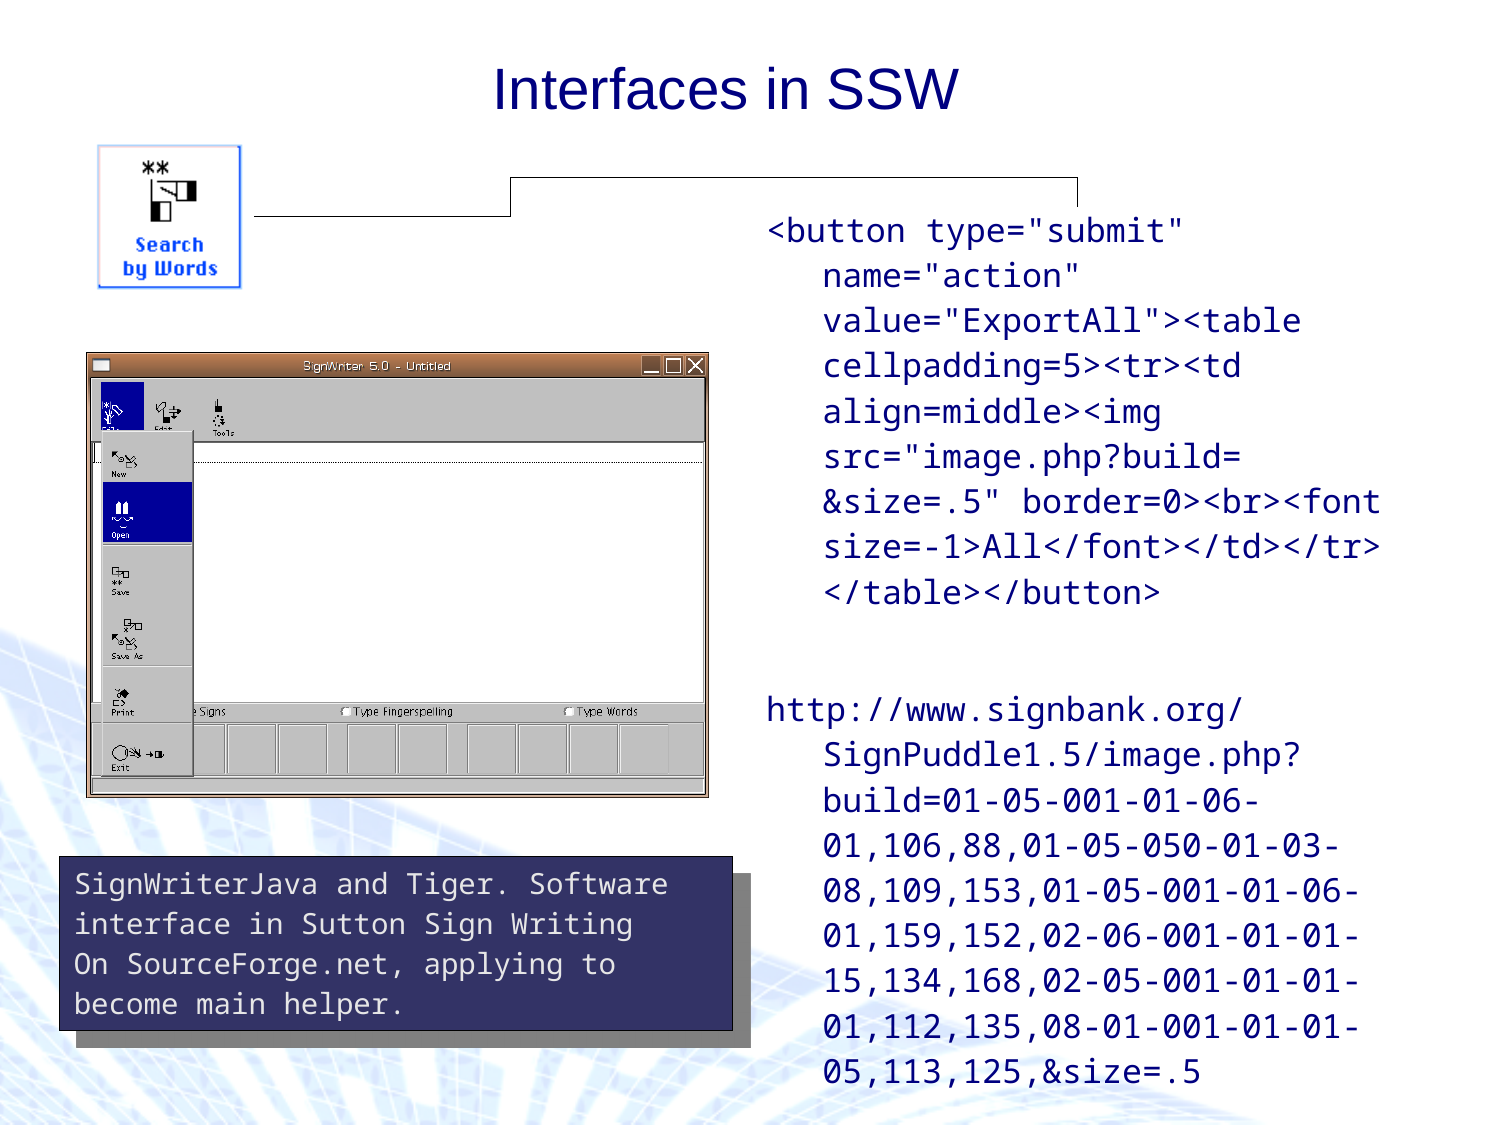

# Interfaces in SSW
<button type="submit" name="action" value="ExportAll"><table cellpadding=5><tr><td align=middle><img src="image.php?build= &size=.5" border=0><br><font size=-1>All</font></td></tr></table></button>
http://www.signbank.org/SignPuddle1.5/image.php?build=01-05-001-01-06-01,106,88,01-05-050-01-03-08,109,153,01-05-001-01-06-01,159,152,02-06-001-01-01-15,134,168,02-05-001-01-01-01,112,135,08-01-001-01-01-05,113,125,&size=.5
SignWriterJava and Tiger. Software interface in Sutton Sign Writing
On SourceForge.net, applying to become main helper.